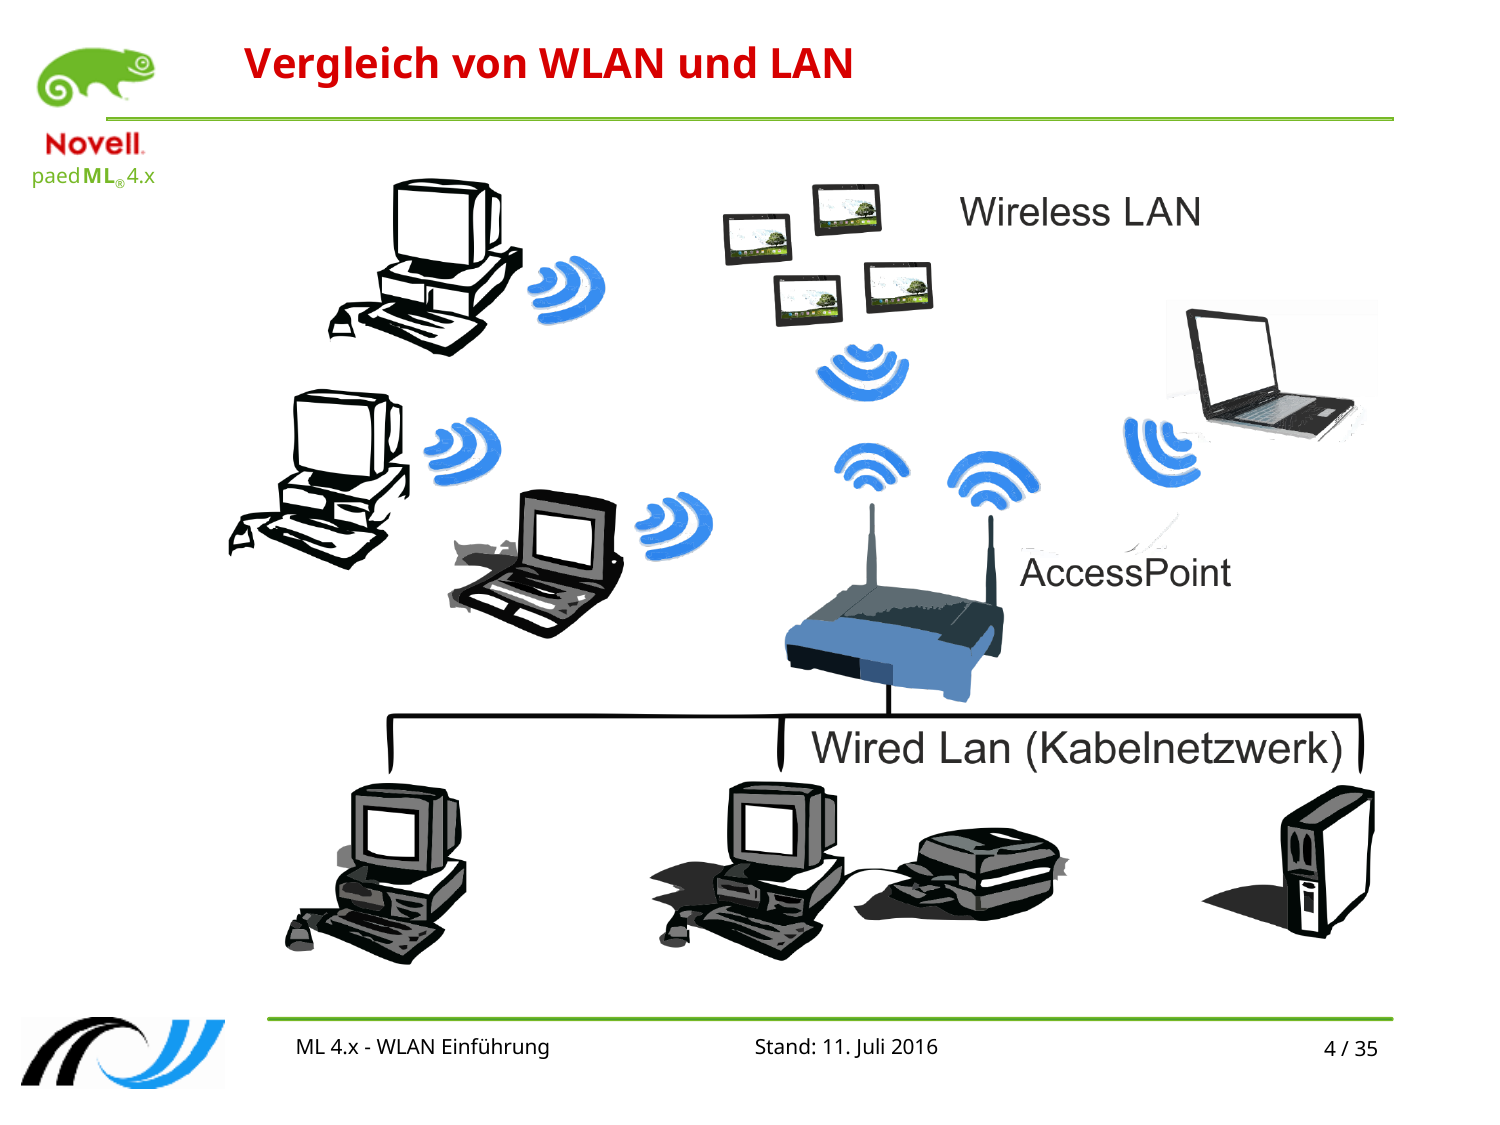

# Vergleich von WLAN und LAN
ML 4.x - WLAN Einführung
11. Juli 2016
4